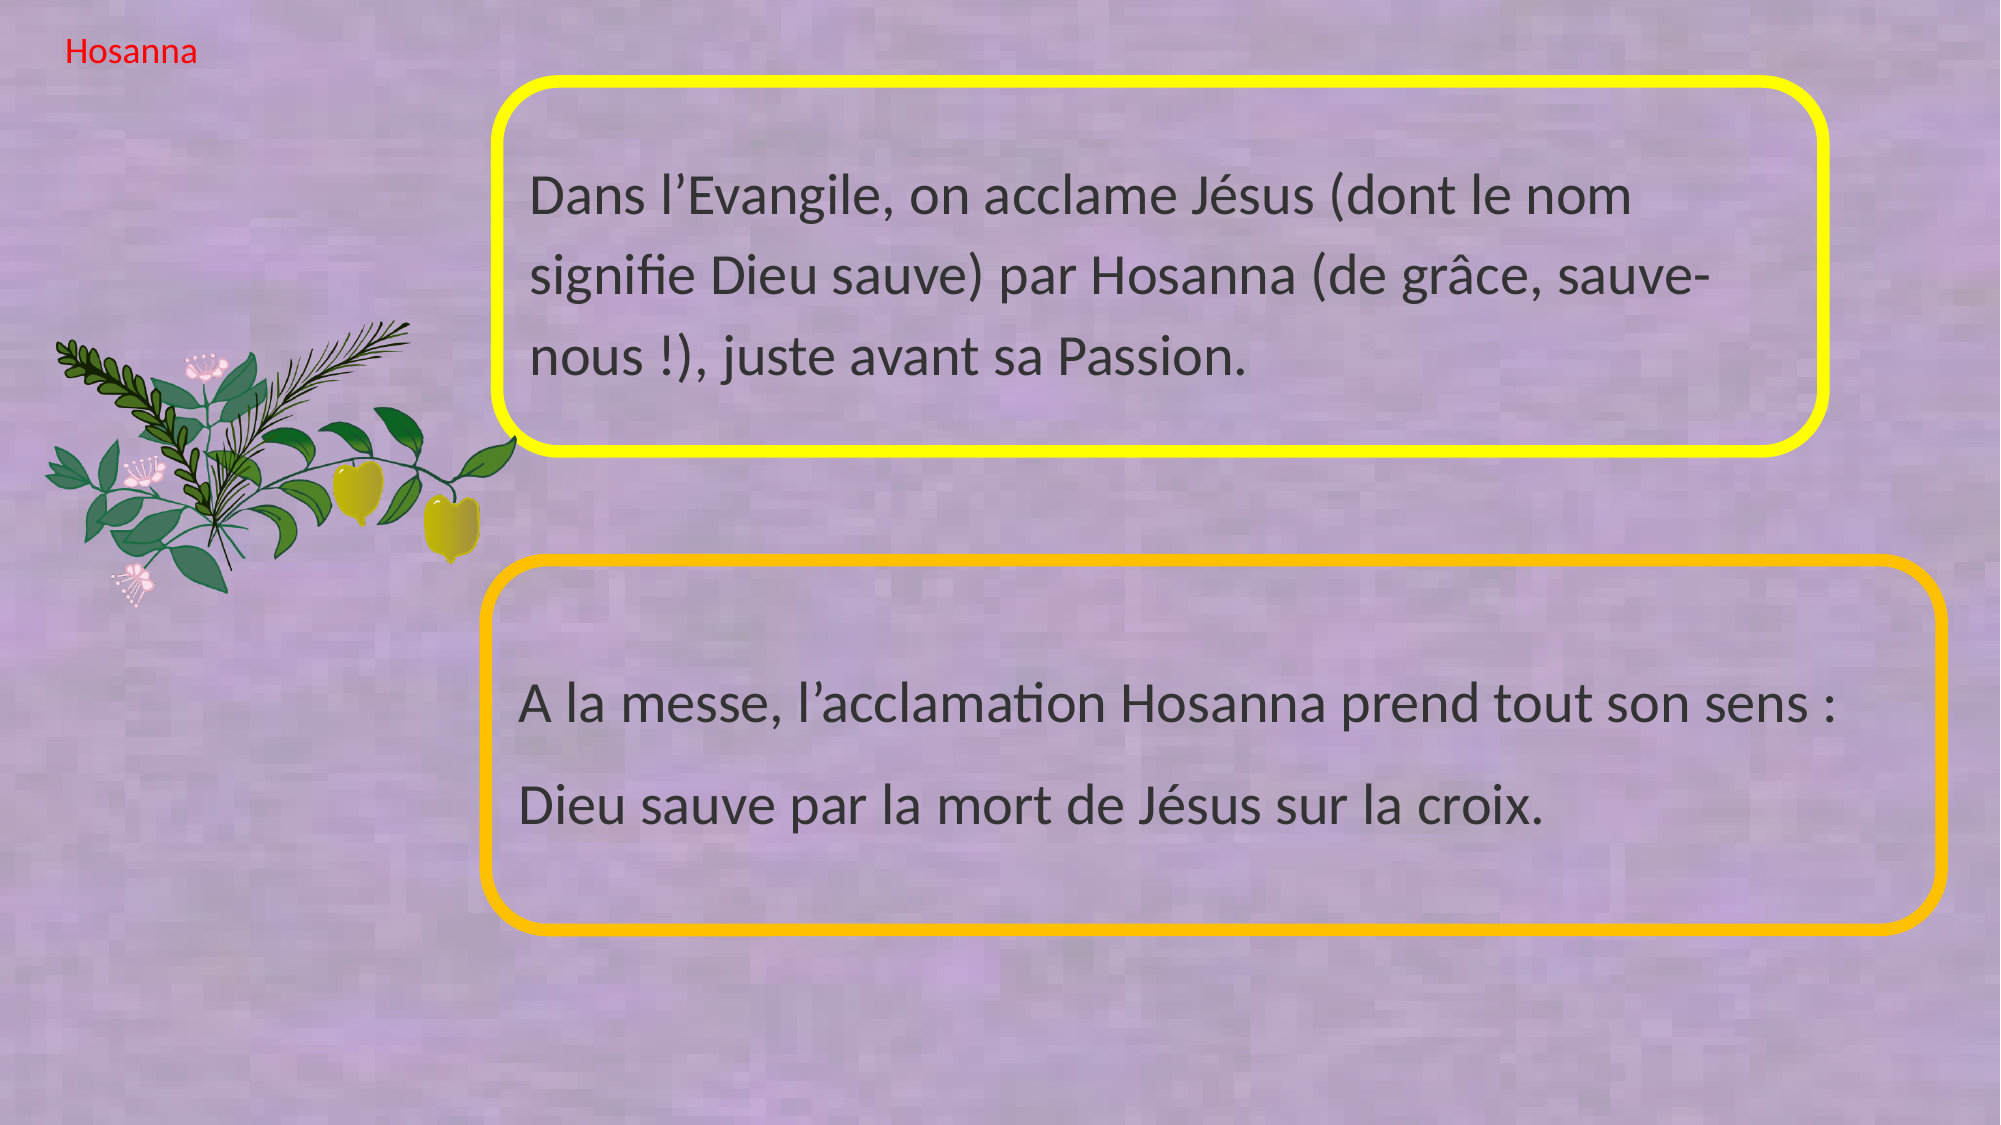

Hosanna
Dans l’Evangile, on acclame Jésus (dont le nom signifie Dieu sauve) par Hosanna (de grâce, sauve-nous !), juste avant sa Passion.
A la messe, l’acclamation Hosanna prend tout son sens :
Dieu sauve par la mort de Jésus sur la croix.